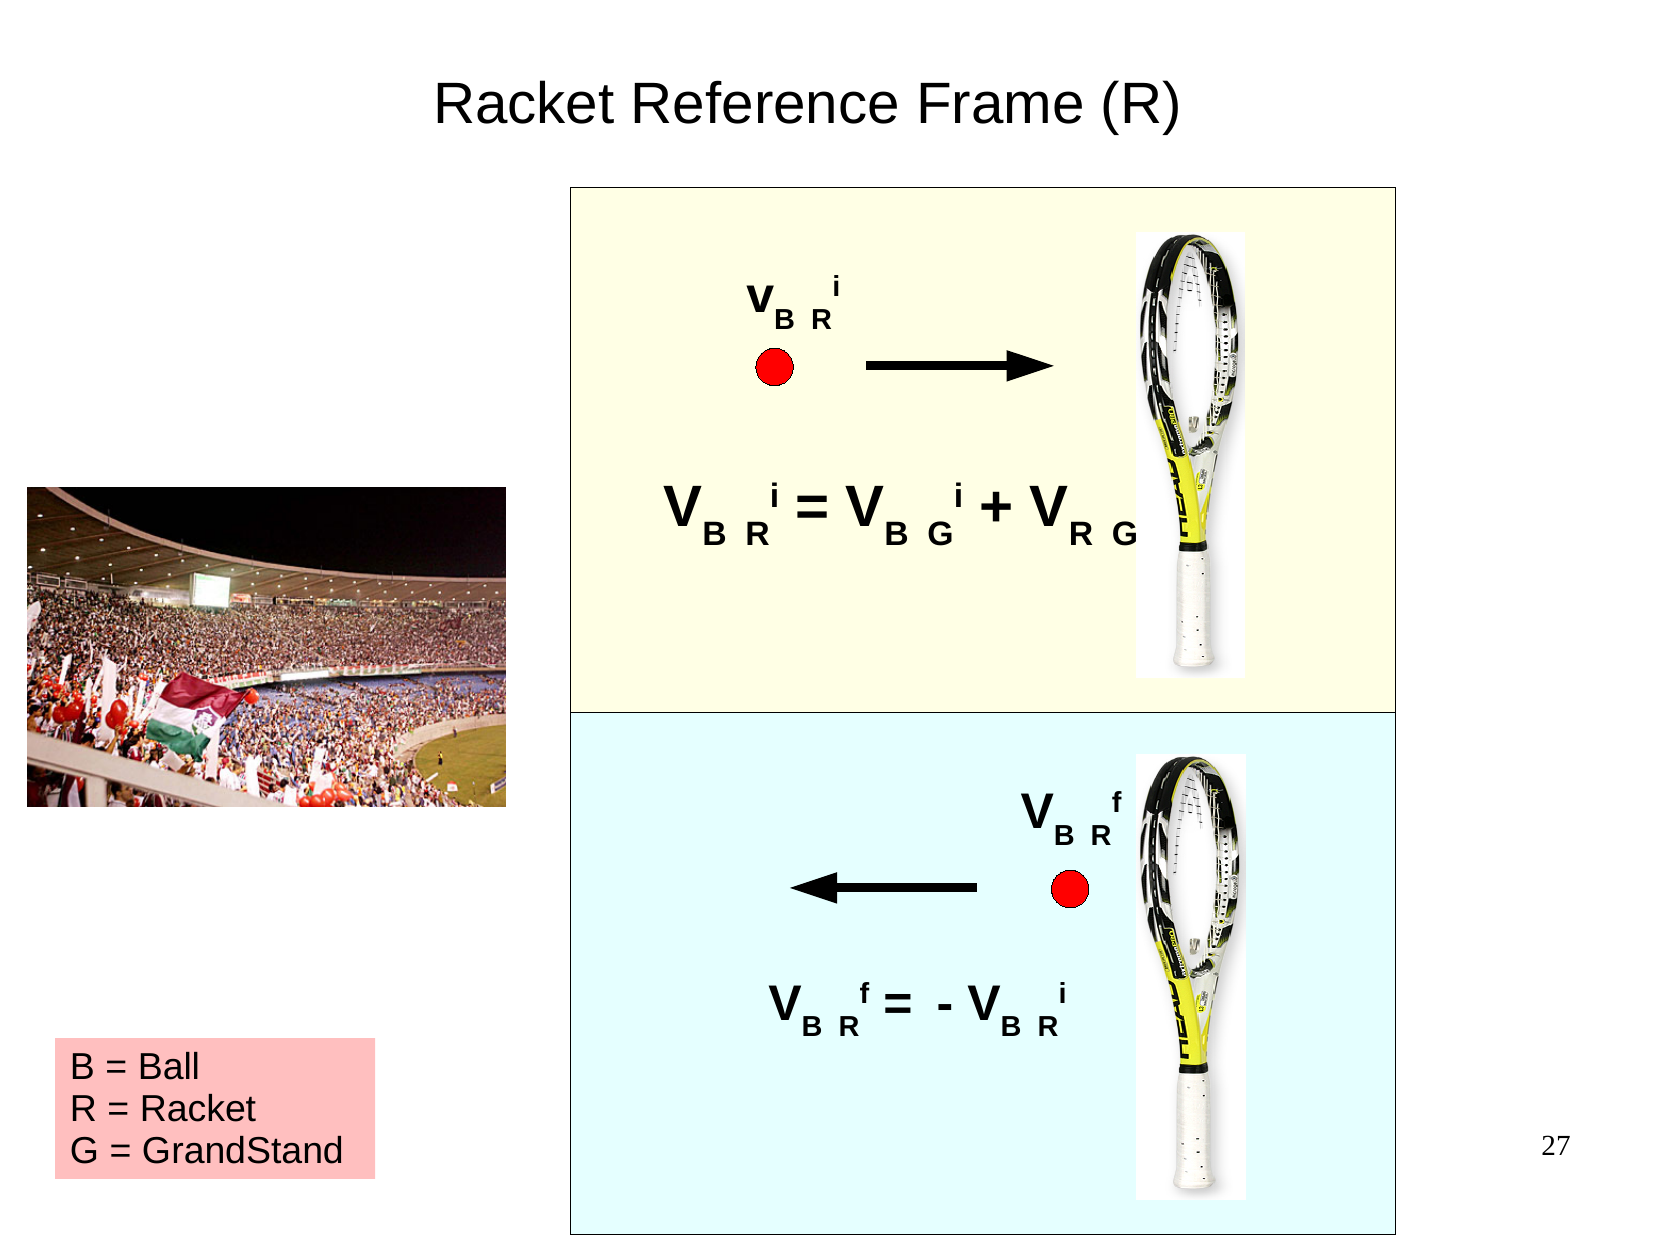

Racket Reference Frame (R)
vB Ri
VB Ri = VB Gi + VR G
 VB Rf
 VB Rf = - VB Ri
B = Ball
R = Racket
G = GrandStand
27